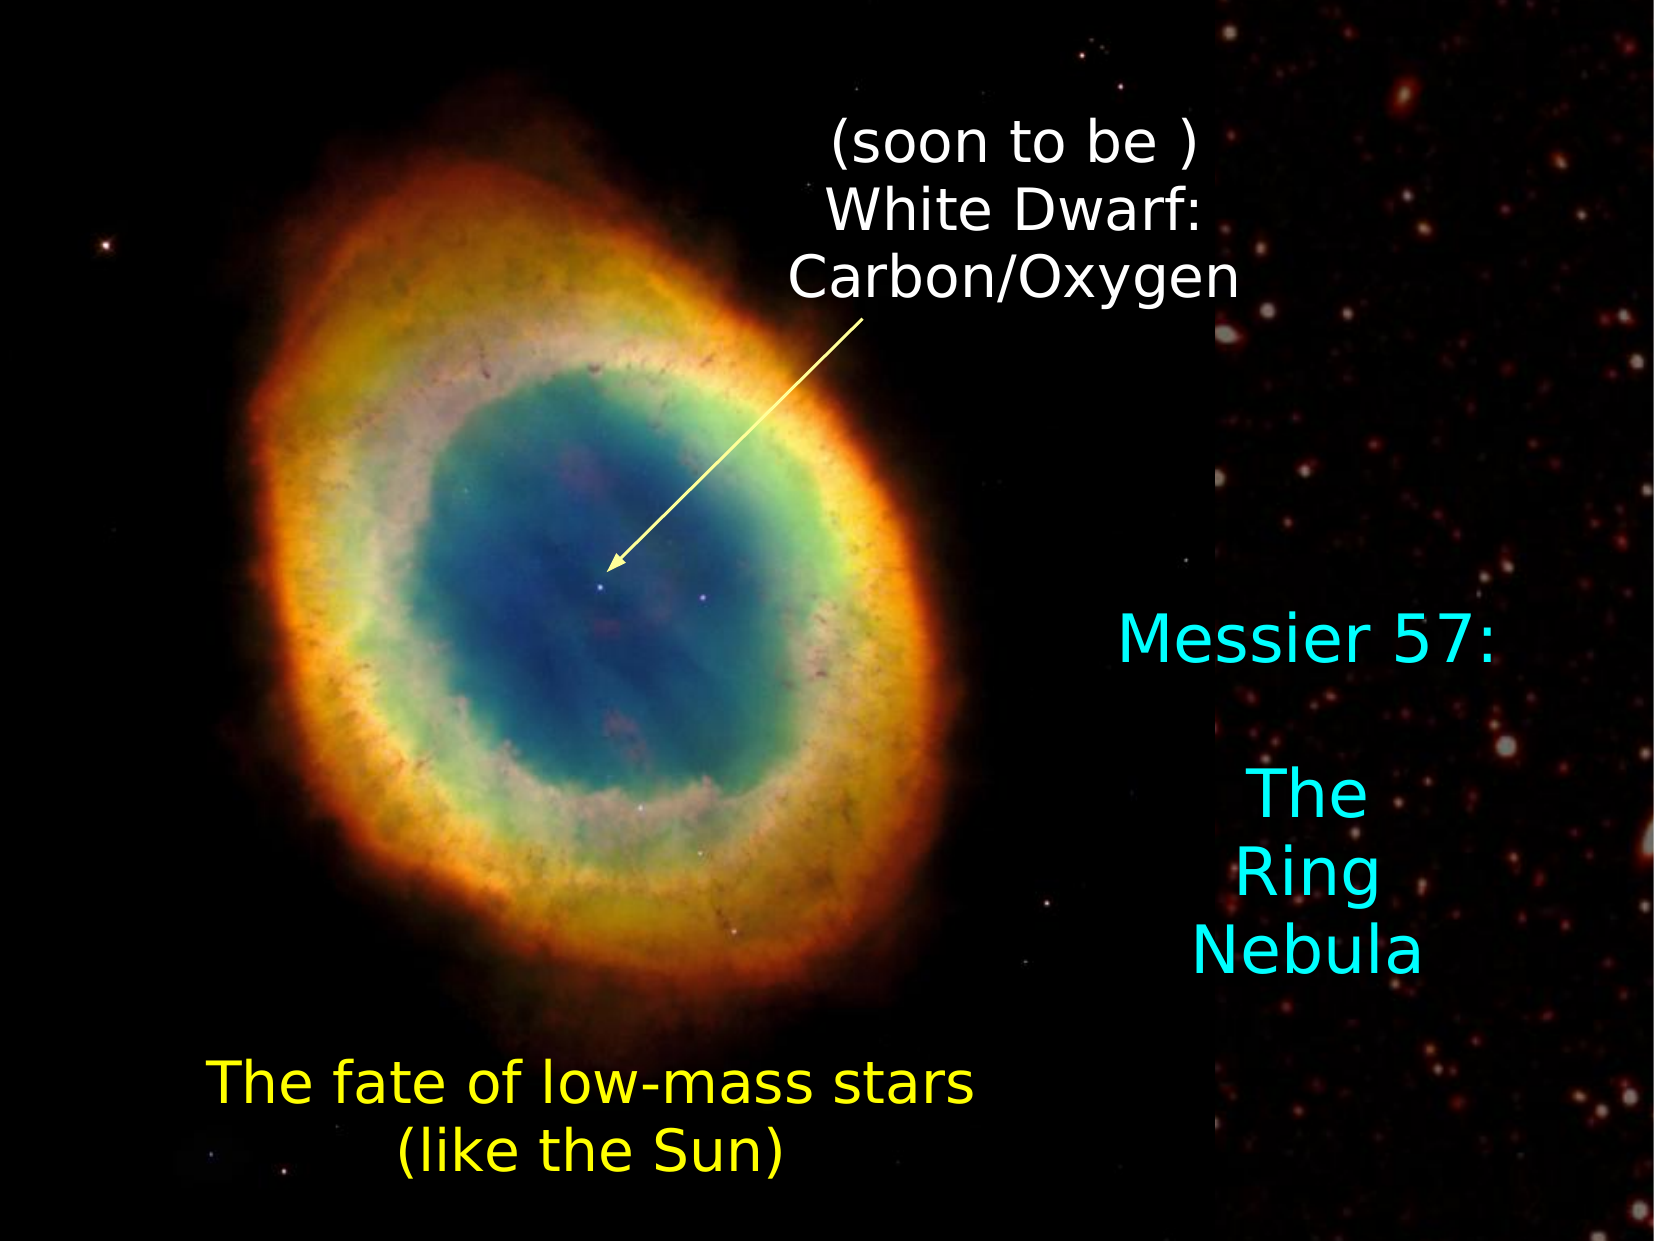

(soon to be )
White Dwarf:
Carbon/Oxygen
Messier 57:
The
Ring
Nebula
The fate of low-mass stars
(like the Sun)